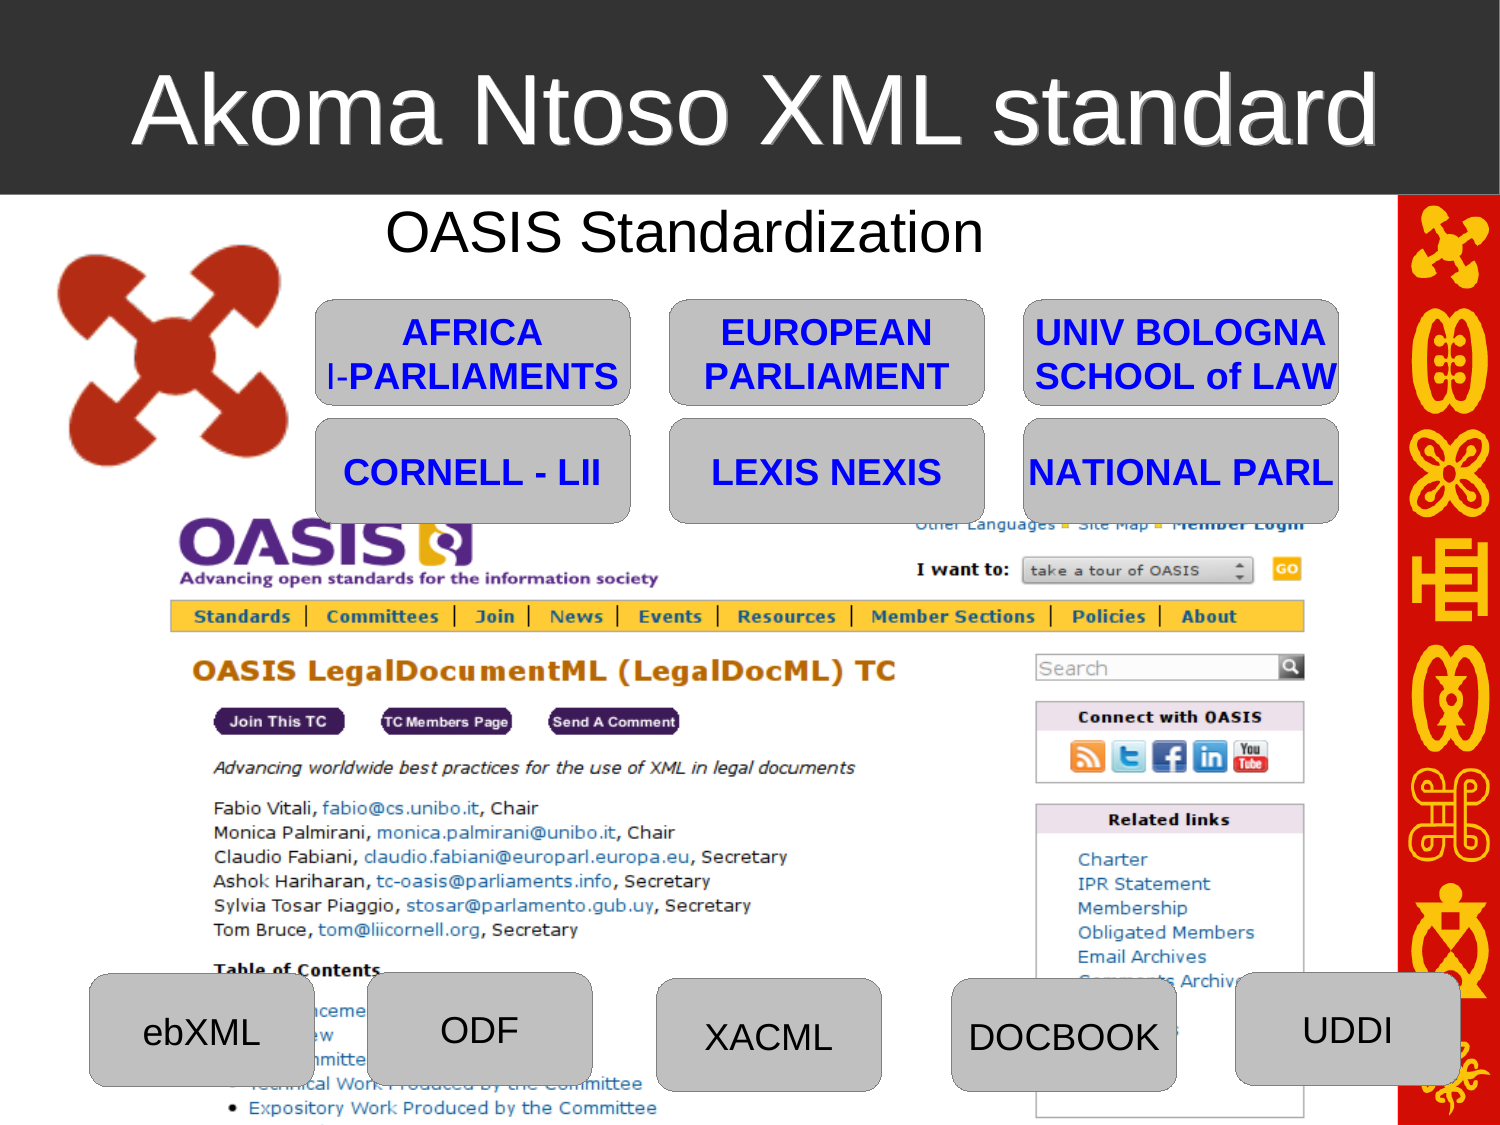

# Akoma Ntoso XML standard
OASIS Standardization
AFRICA
I-PARLIAMENTS
EUROPEAN
PARLIAMENT
UNIV BOLOGNA
 SCHOOL of LAW
CORNELL - LII
LEXIS NEXIS
NATIONAL PARL
ODF
UDDI
ebXML
XACML
DOCBOOK